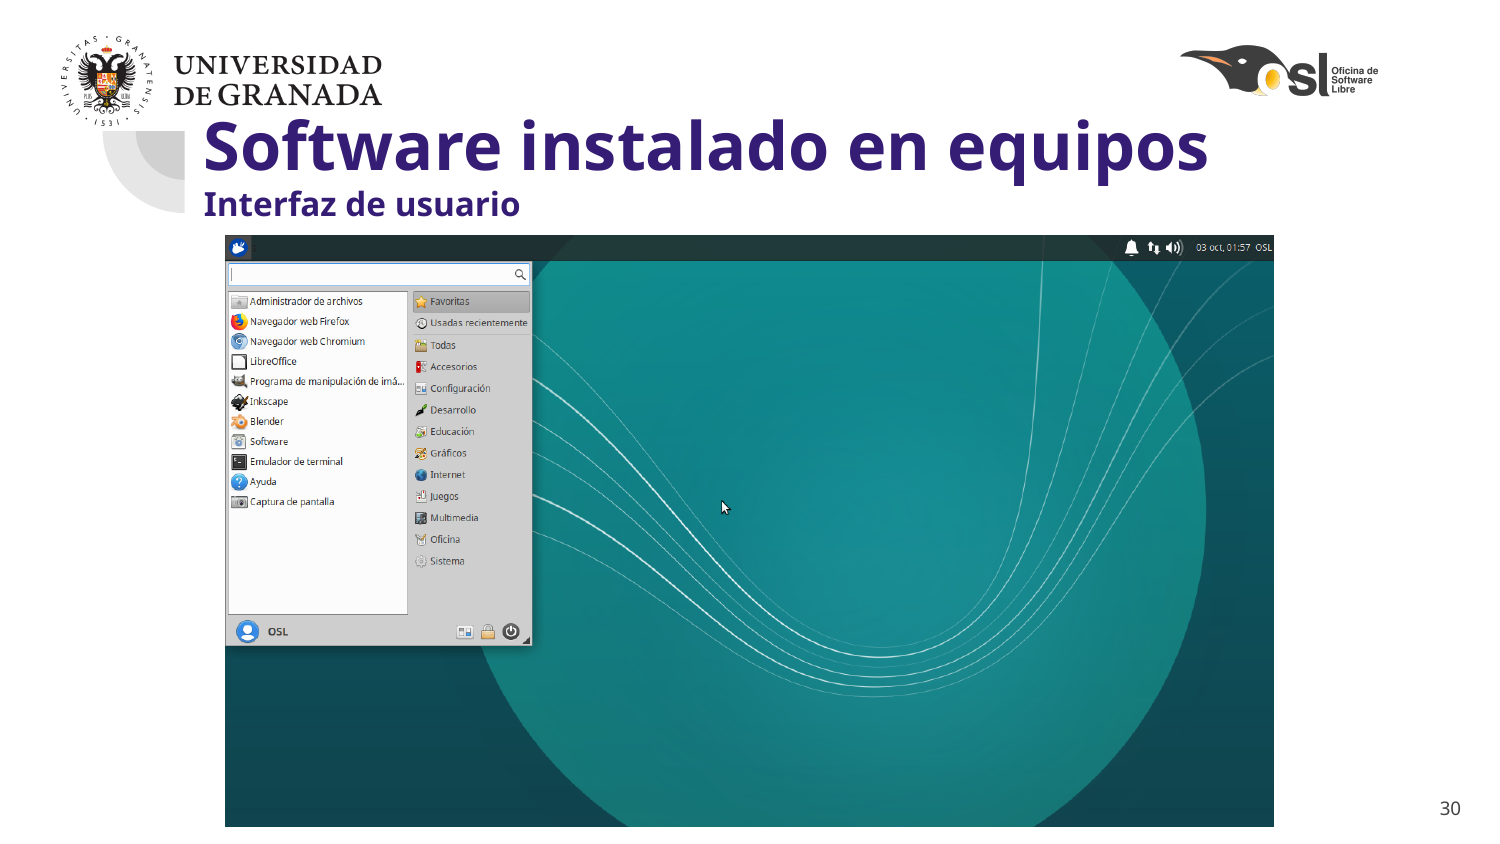

# Software instalado en equipos Interfaz de usuario